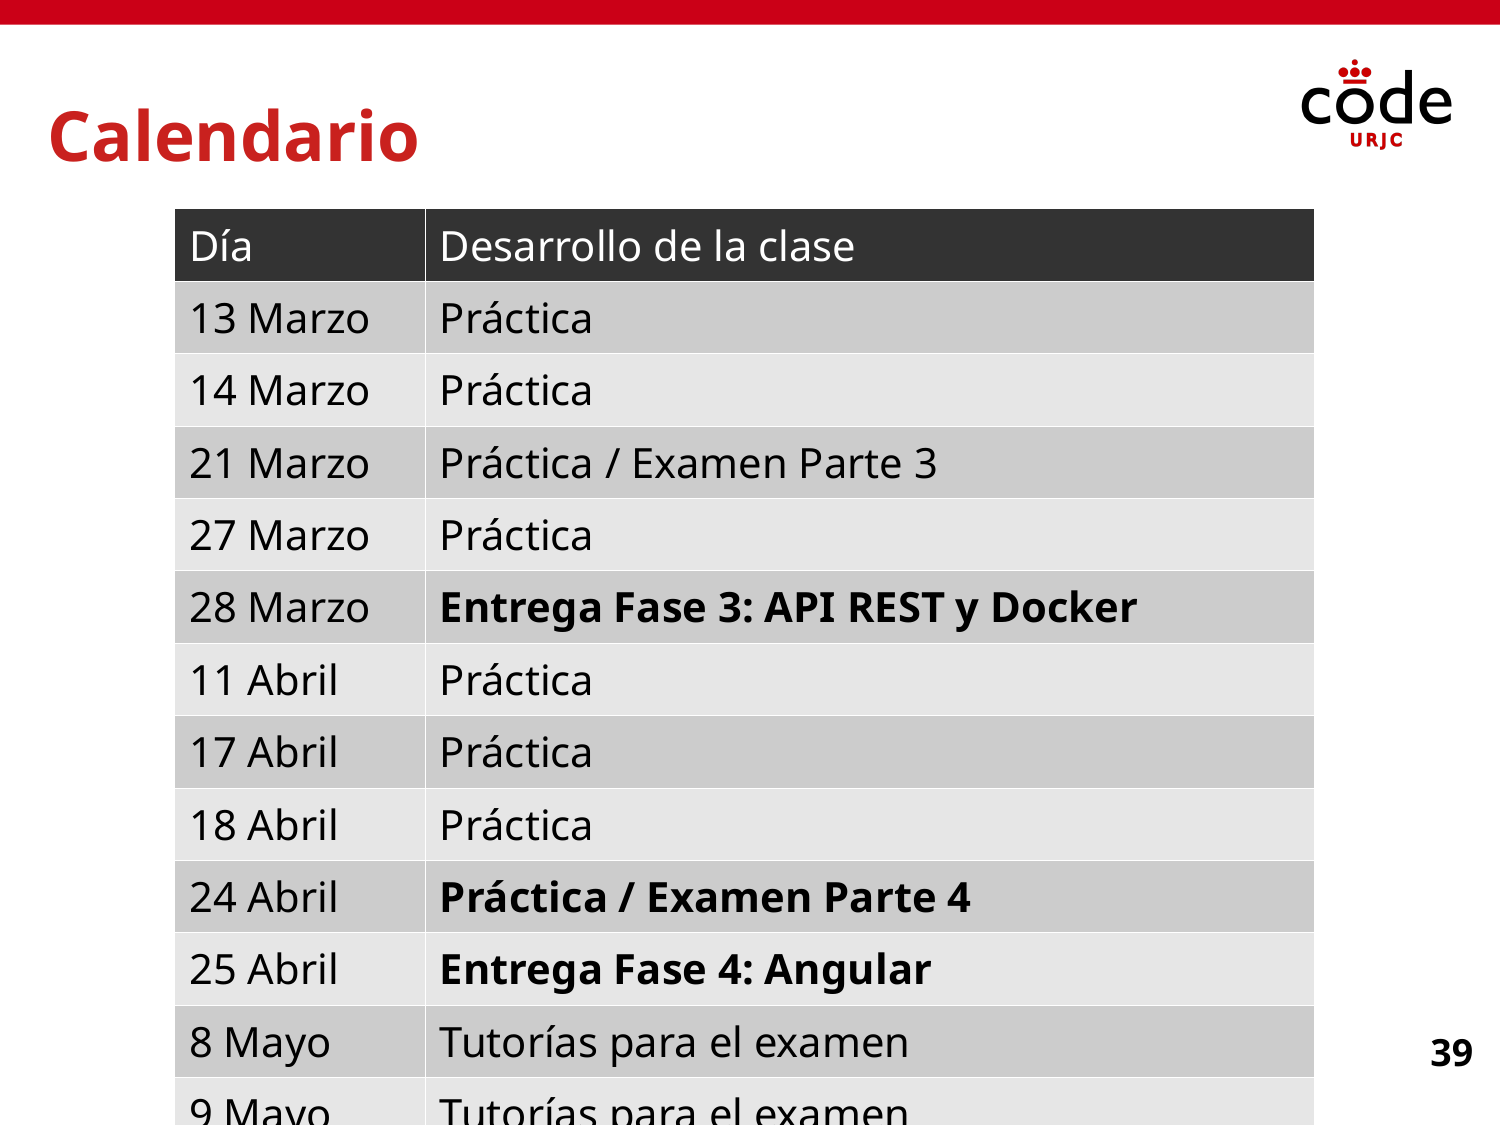

# Calendario
| Día | Desarrollo de la clase |
| --- | --- |
| 13 Marzo | Práctica |
| 14 Marzo | Práctica |
| 21 Marzo | Práctica / Examen Parte 3 |
| 27 Marzo | Práctica |
| 28 Marzo | Entrega Fase 3: API REST y Docker |
| 11 Abril | Práctica |
| 17 Abril | Práctica |
| 18 Abril | Práctica |
| 24 Abril | Práctica / Examen Parte 4 |
| 25 Abril | Entrega Fase 4: Angular |
| 8 Mayo | Tutorías para el examen |
| 9 Mayo | Tutorías para el examen |
39